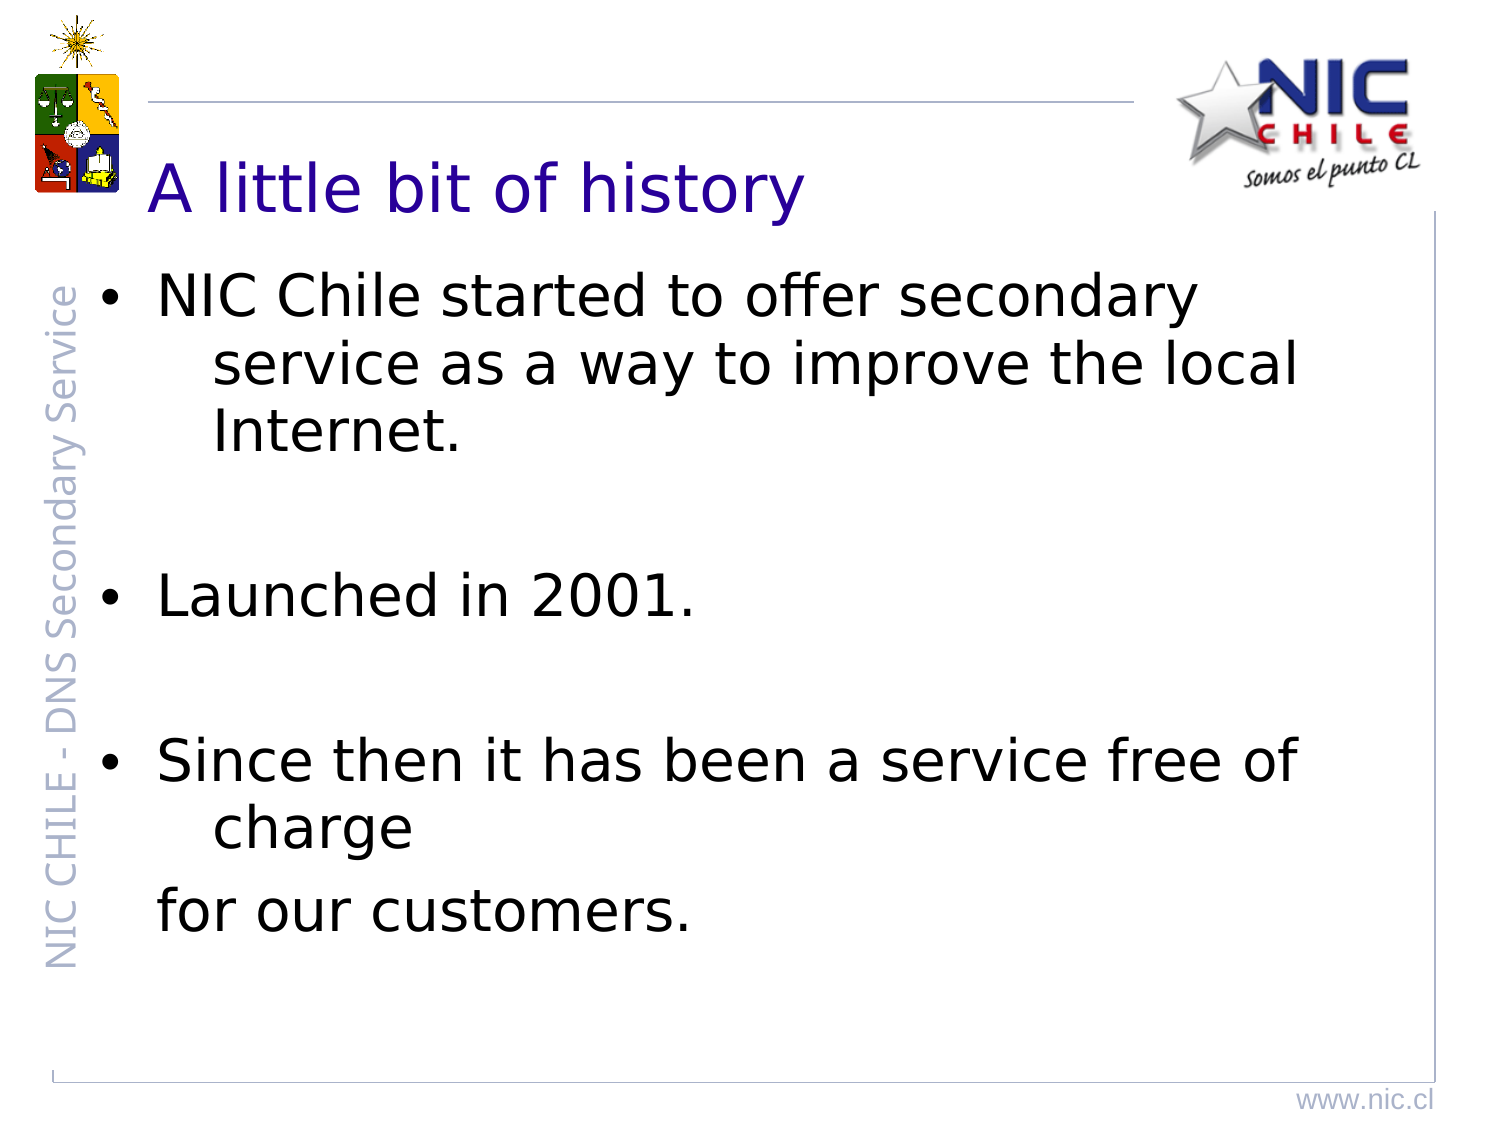

# A little bit of history
NIC Chile started to offer secondary service as a way to improve the local Internet.
Launched in 2001.
Since then it has been a service free of charge
for our customers.